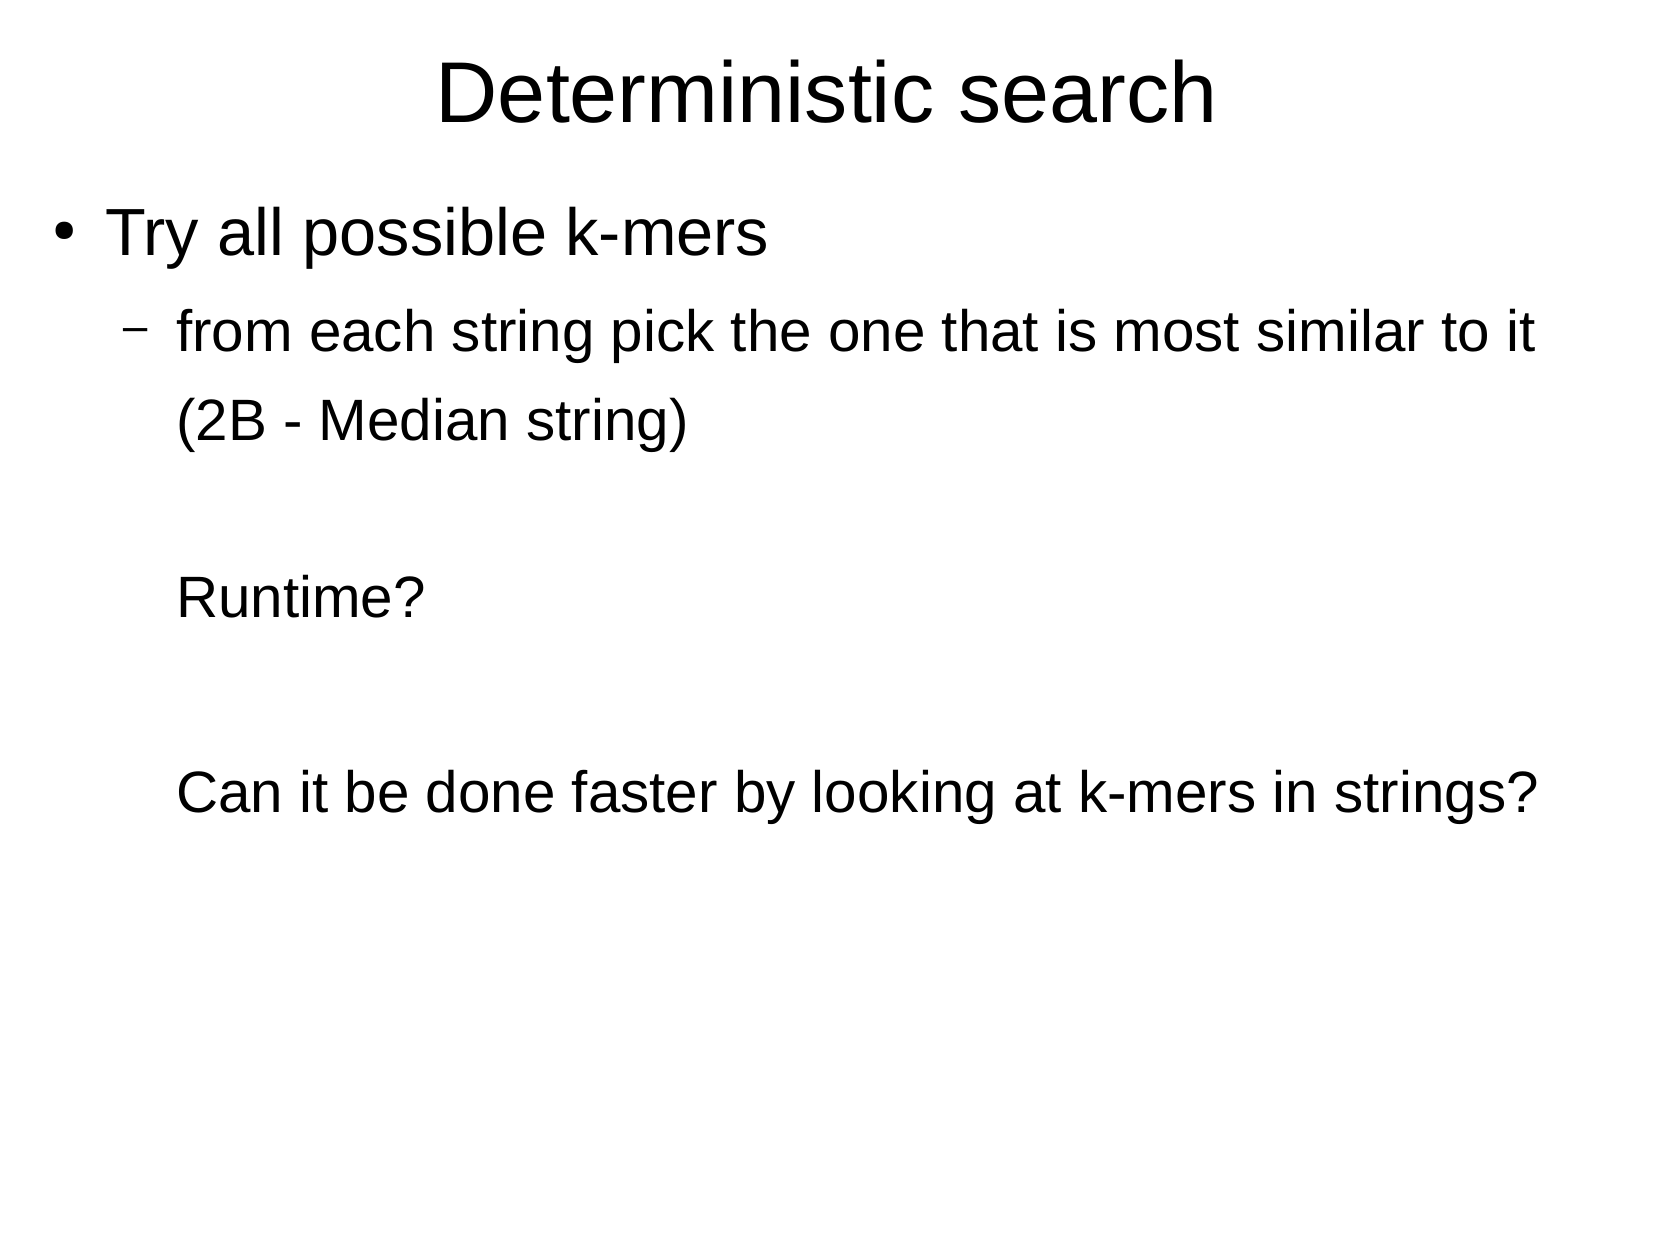

# Deterministic search
Try all possible k-mers
from each string pick the one that is most similar to it
(2B - Median string)
Runtime?
Can it be done faster by looking at k-mers in strings?